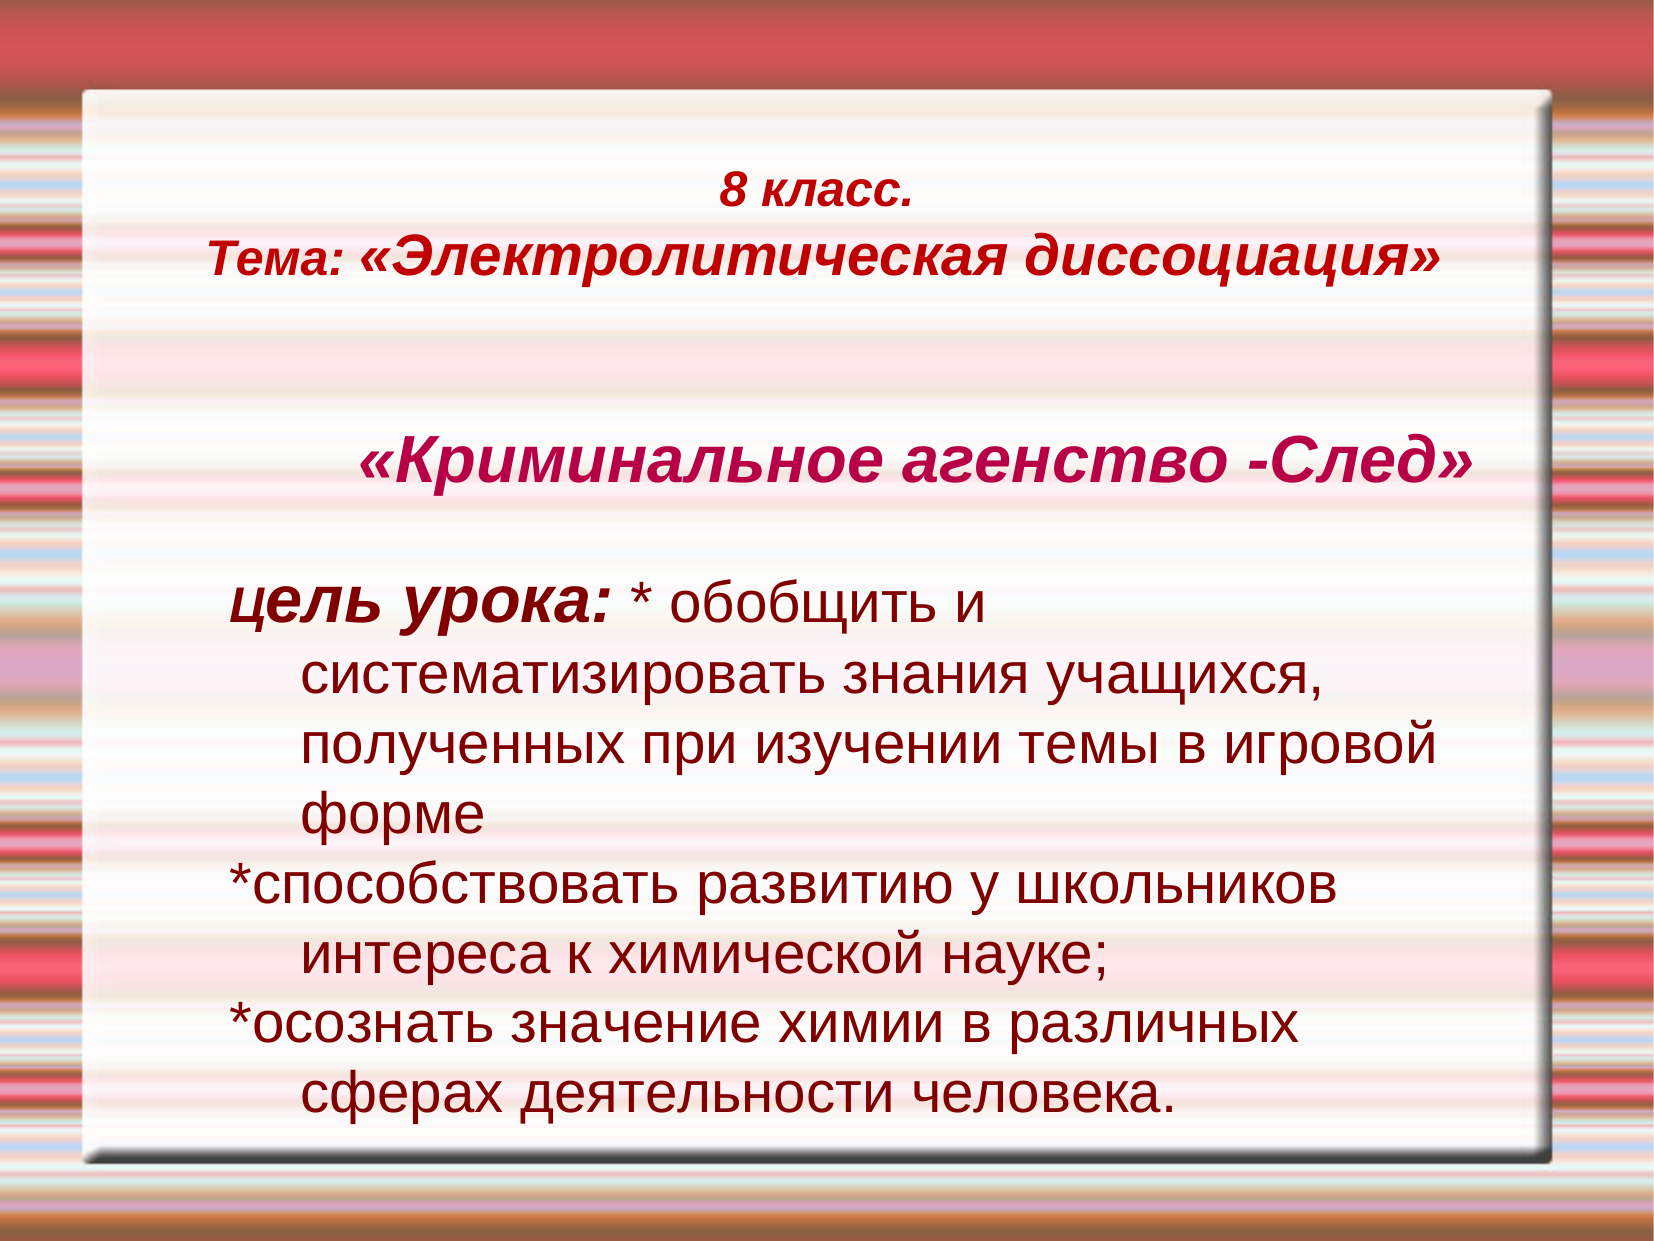

# 8 класс. Тема: «Электролитическая диссоциация»
 «Криминальное агенство -След»
Цель урока: * обобщить и систематизировать знания учащихся, полученных при изучении темы в игровой форме
*способствовать развитию у школьников интереса к химической науке;
*осознать значение химии в различных сферах деятельности человека.